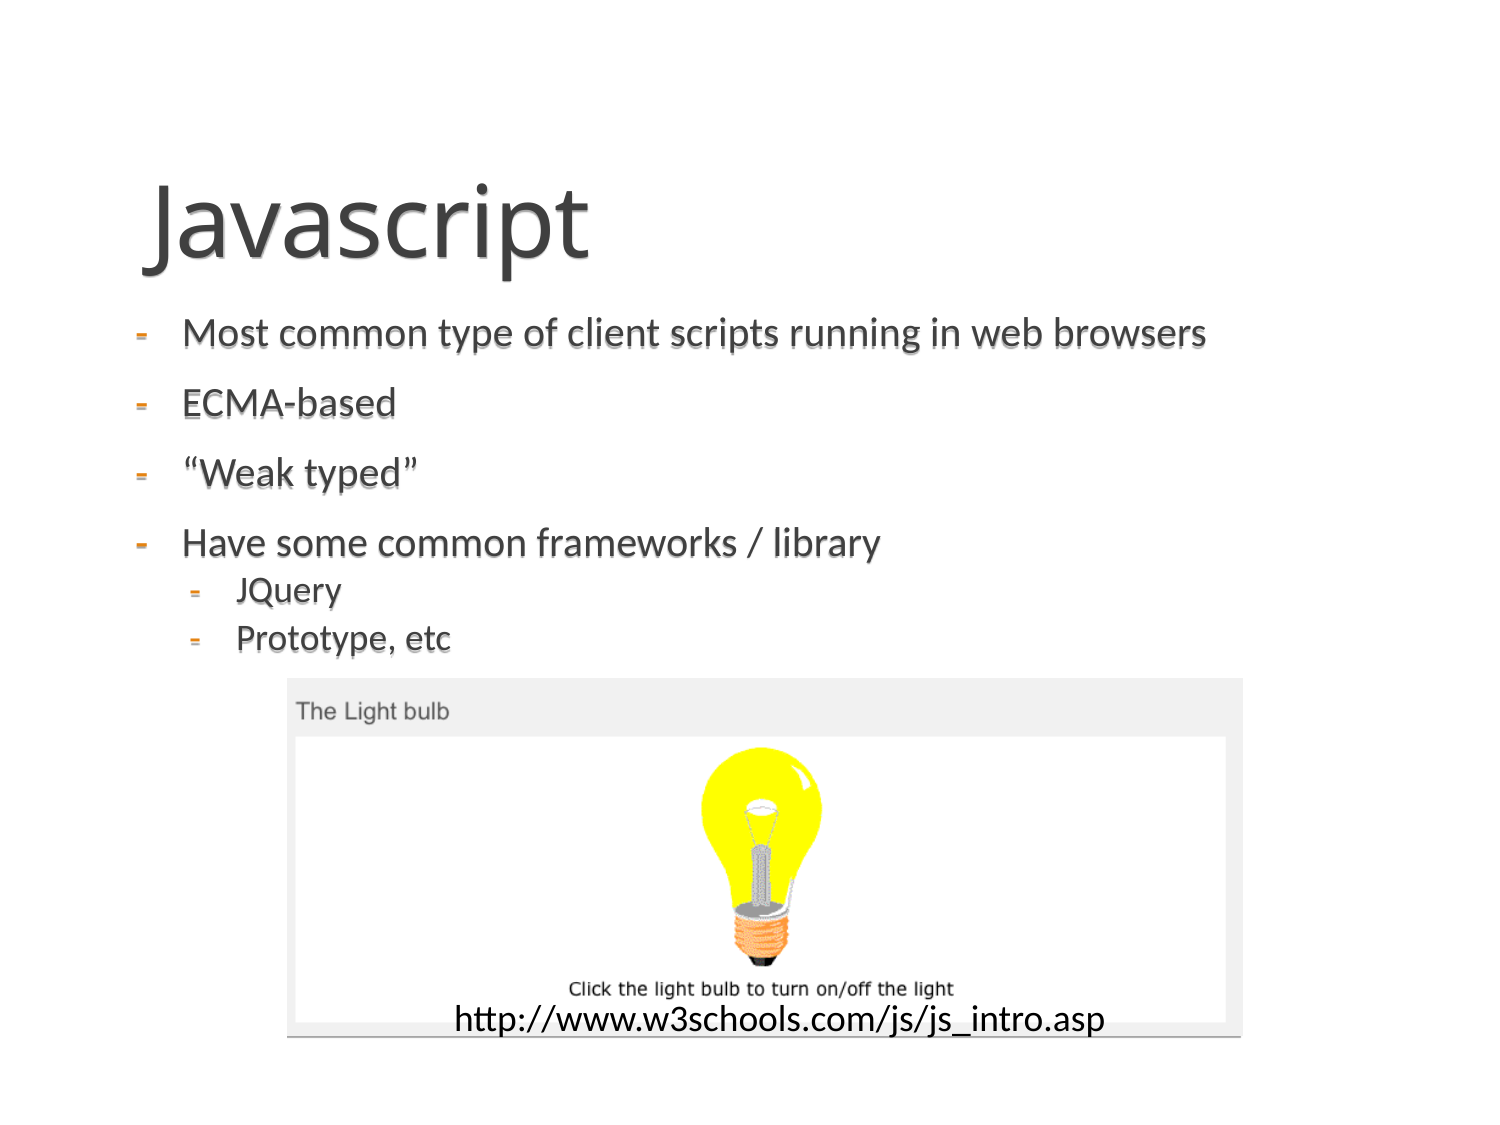

# Javascript
Most common type of client scripts running in web browsers
ECMA-based
“Weak typed”
Have some common frameworks / library
JQuery
Prototype, etc
http://www.w3schools.com/js/js_intro.asp
Copyright © Ricci IEONG for UST training 2024
37